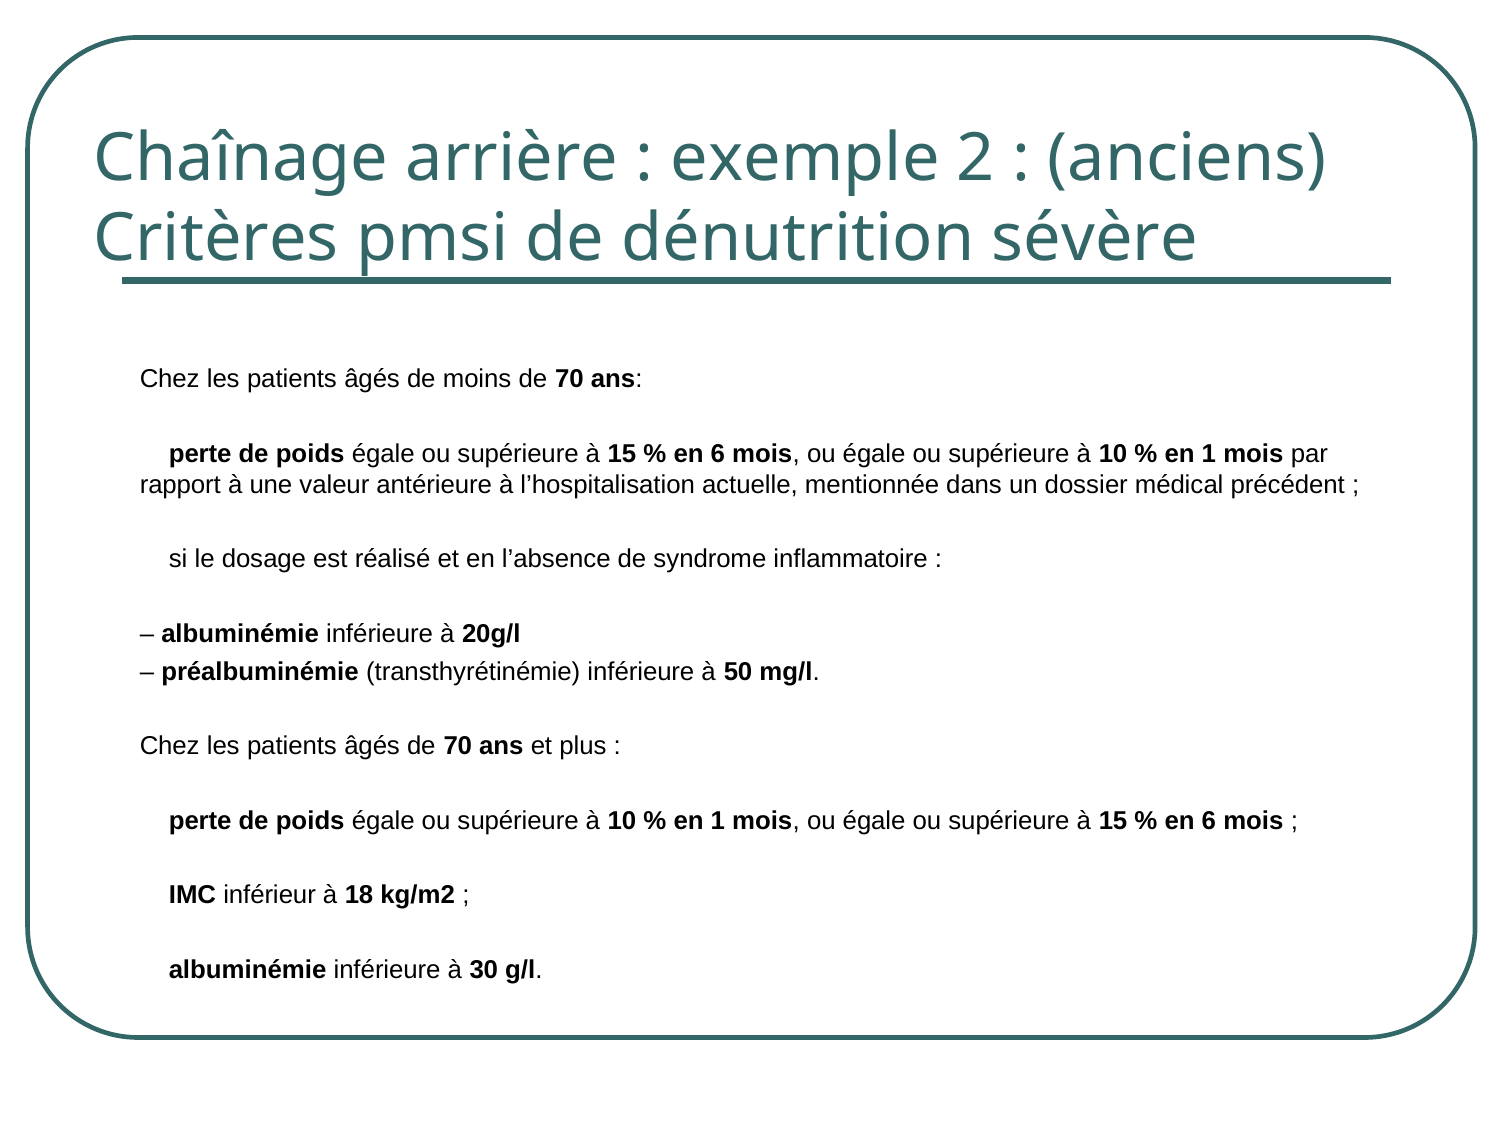

# Chaînage arrière : exemple 2 : (anciens) Critères pmsi de dénutrition sévère
Chez les patients âgés de moins de 70 ans:
 perte de poids égale ou supérieure à 15 % en 6 mois, ou égale ou supérieure à 10 % en 1 mois par rapport à une valeur antérieure à l’hospitalisation actuelle, mentionnée dans un dossier médical précédent ;
 si le dosage est réalisé et en l’absence de syndrome inflammatoire :
– albuminémie inférieure à 20g/l
– préalbuminémie (transthyrétinémie) inférieure à 50 mg/l.
Chez les patients âgés de 70 ans et plus :
 perte de poids égale ou supérieure à 10 % en 1 mois, ou égale ou supérieure à 15 % en 6 mois ;
 IMC inférieur à 18 kg/m2 ;
 albuminémie inférieure à 30 g/l.